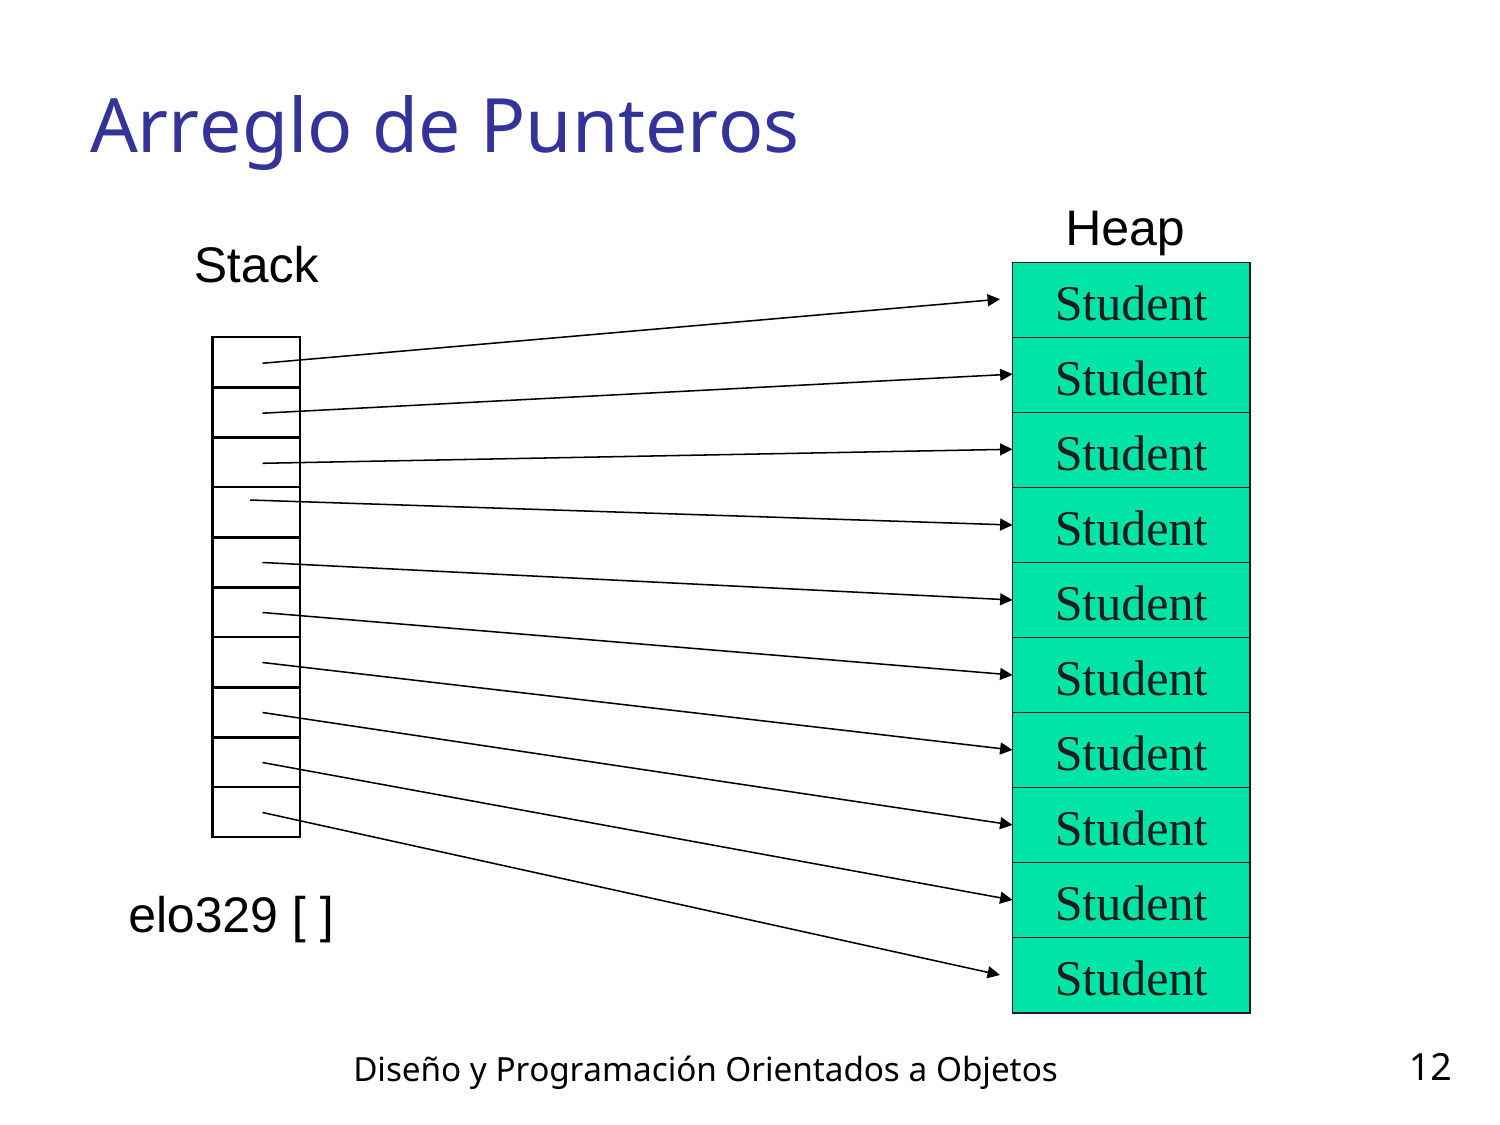

# Arreglo de Punteros
Heap
Stack
Student
Student
Student
Student
Student
Student
Student
Student
Student
elo329 [ ]
Student
Diseño y Programación Orientados a Objetos
12